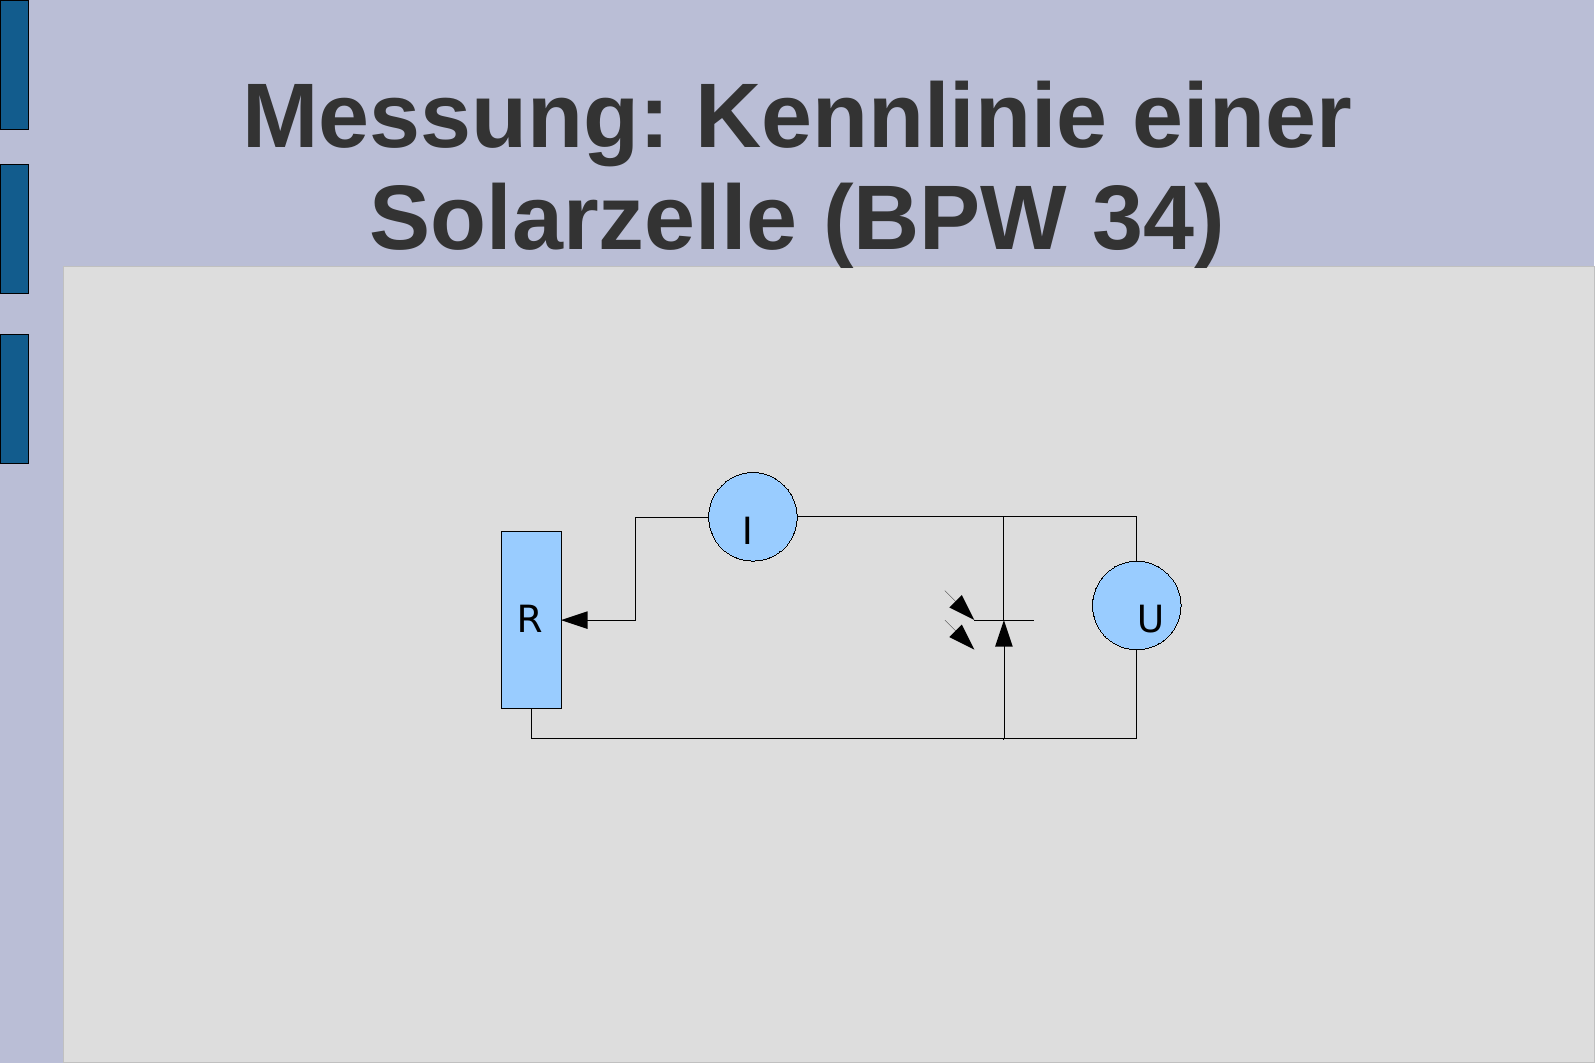

# Messung: Kennlinie einer Solarzelle (BPW 34)
I
R
U